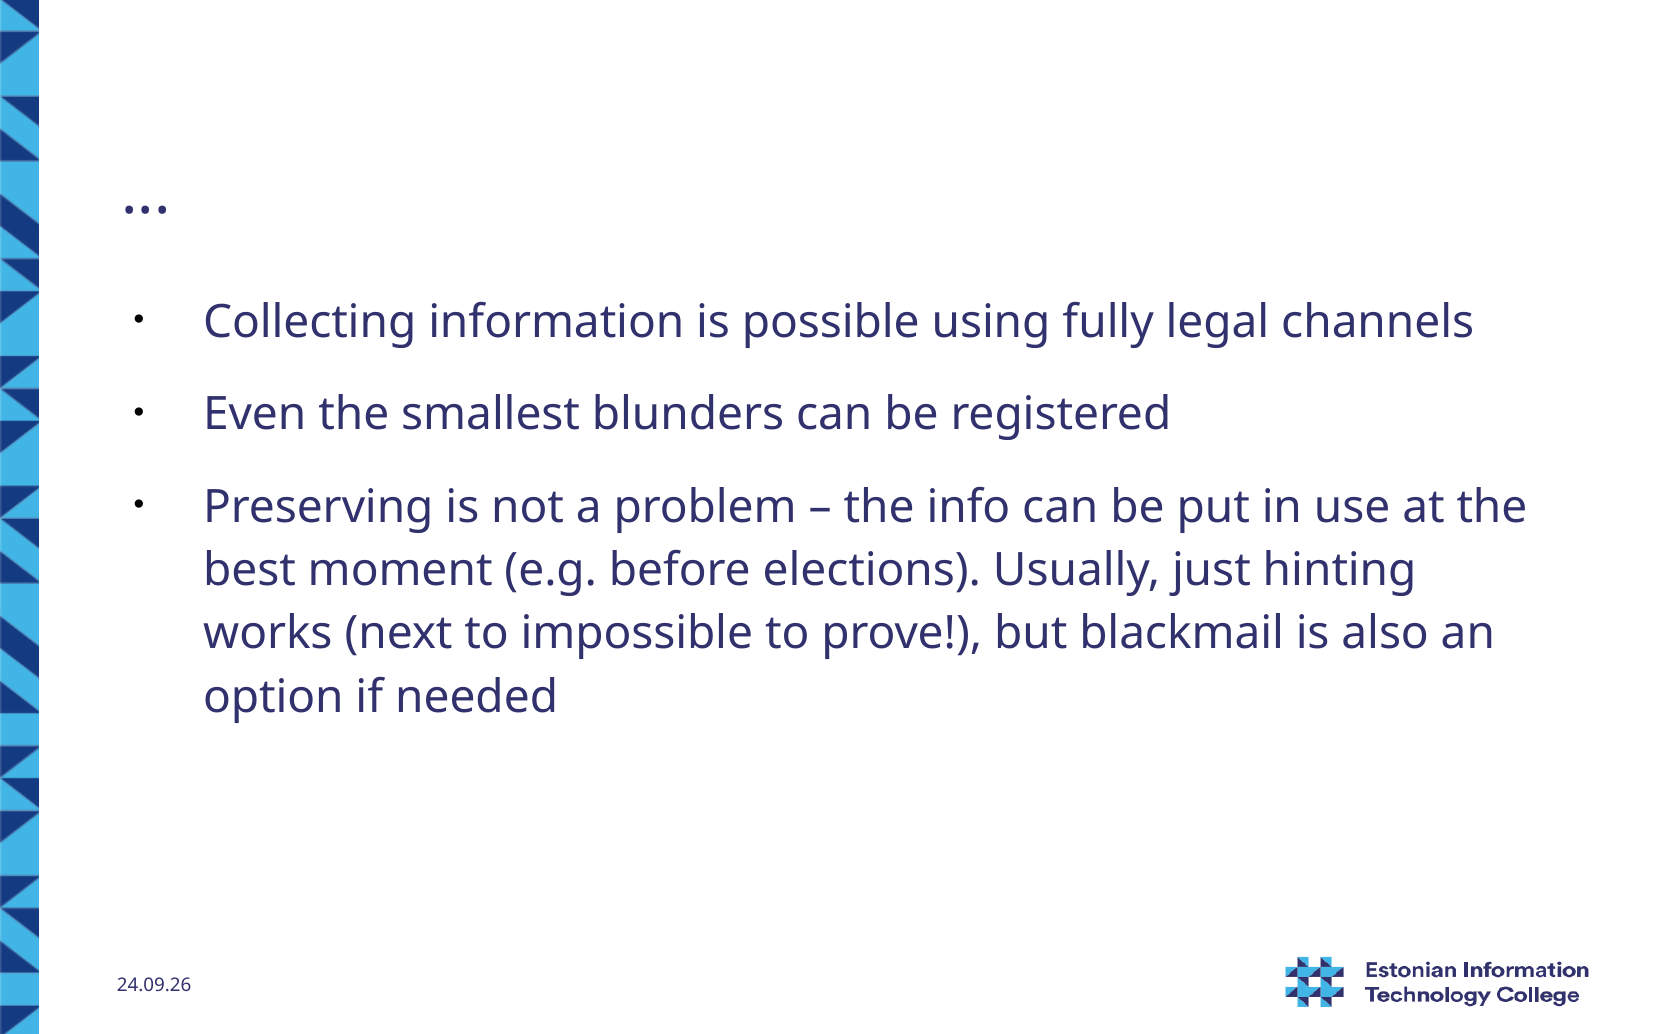

# ...
Collecting information is possible using fully legal channels
Even the smallest blunders can be registered
Preserving is not a problem – the info can be put in use at the best moment (e.g. before elections). Usually, just hinting works (next to impossible to prove!), but blackmail is also an option if needed